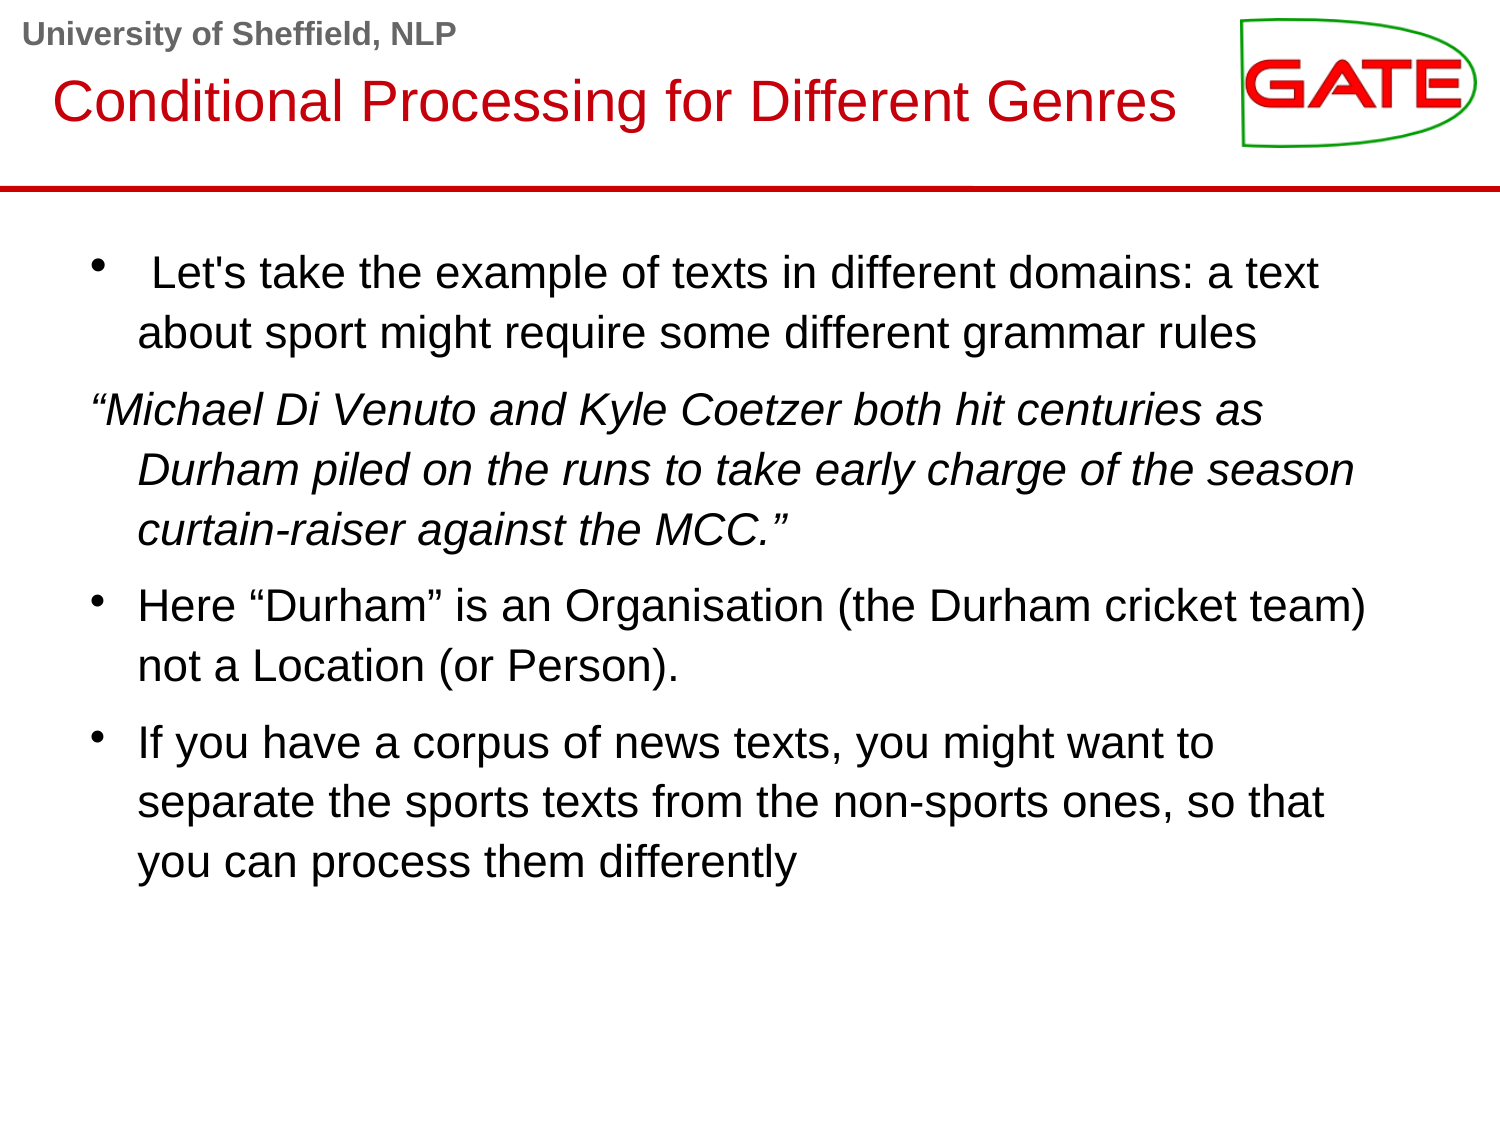

# Conditional Processing for Different Genres
 Let's take the example of texts in different domains: a text about sport might require some different grammar rules
“Michael Di Venuto and Kyle Coetzer both hit centuries as Durham piled on the runs to take early charge of the season curtain-raiser against the MCC.”
Here “Durham” is an Organisation (the Durham cricket team) not a Location (or Person).
If you have a corpus of news texts, you might want to separate the sports texts from the non-sports ones, so that you can process them differently